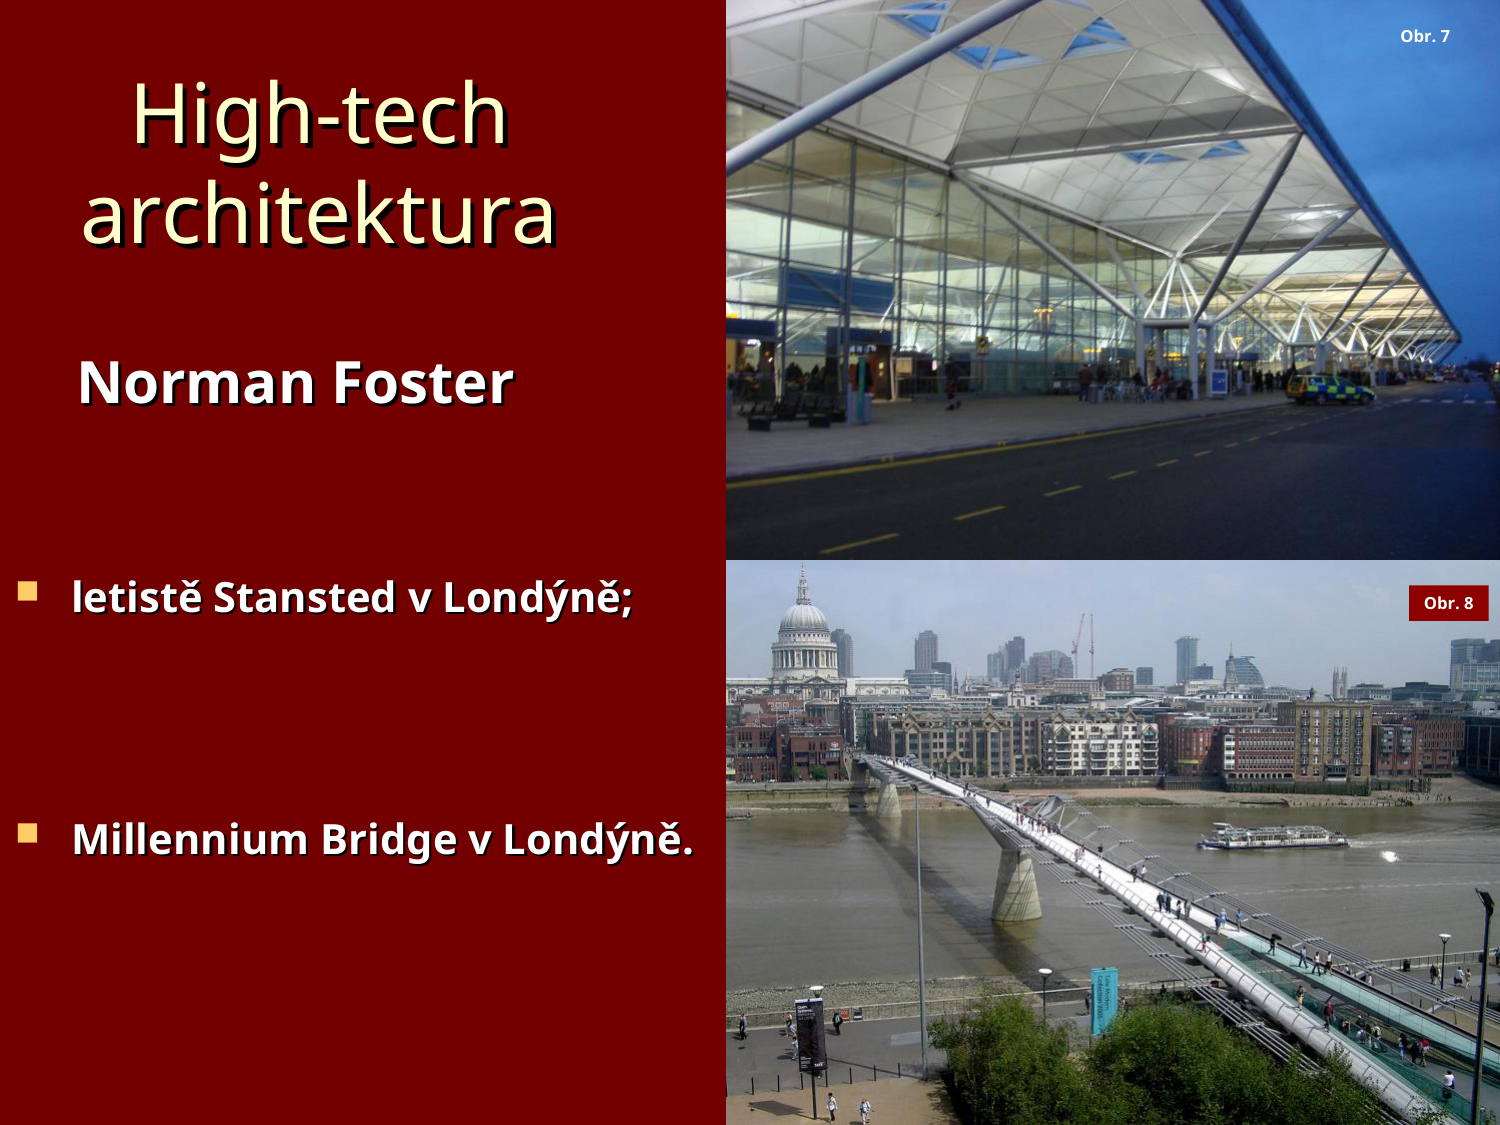

Obr. 7
# High-tech architektura
 Norman Foster
letistě Stansted v Londýně;
Millennium Bridge v Londýně.
Obr. 8